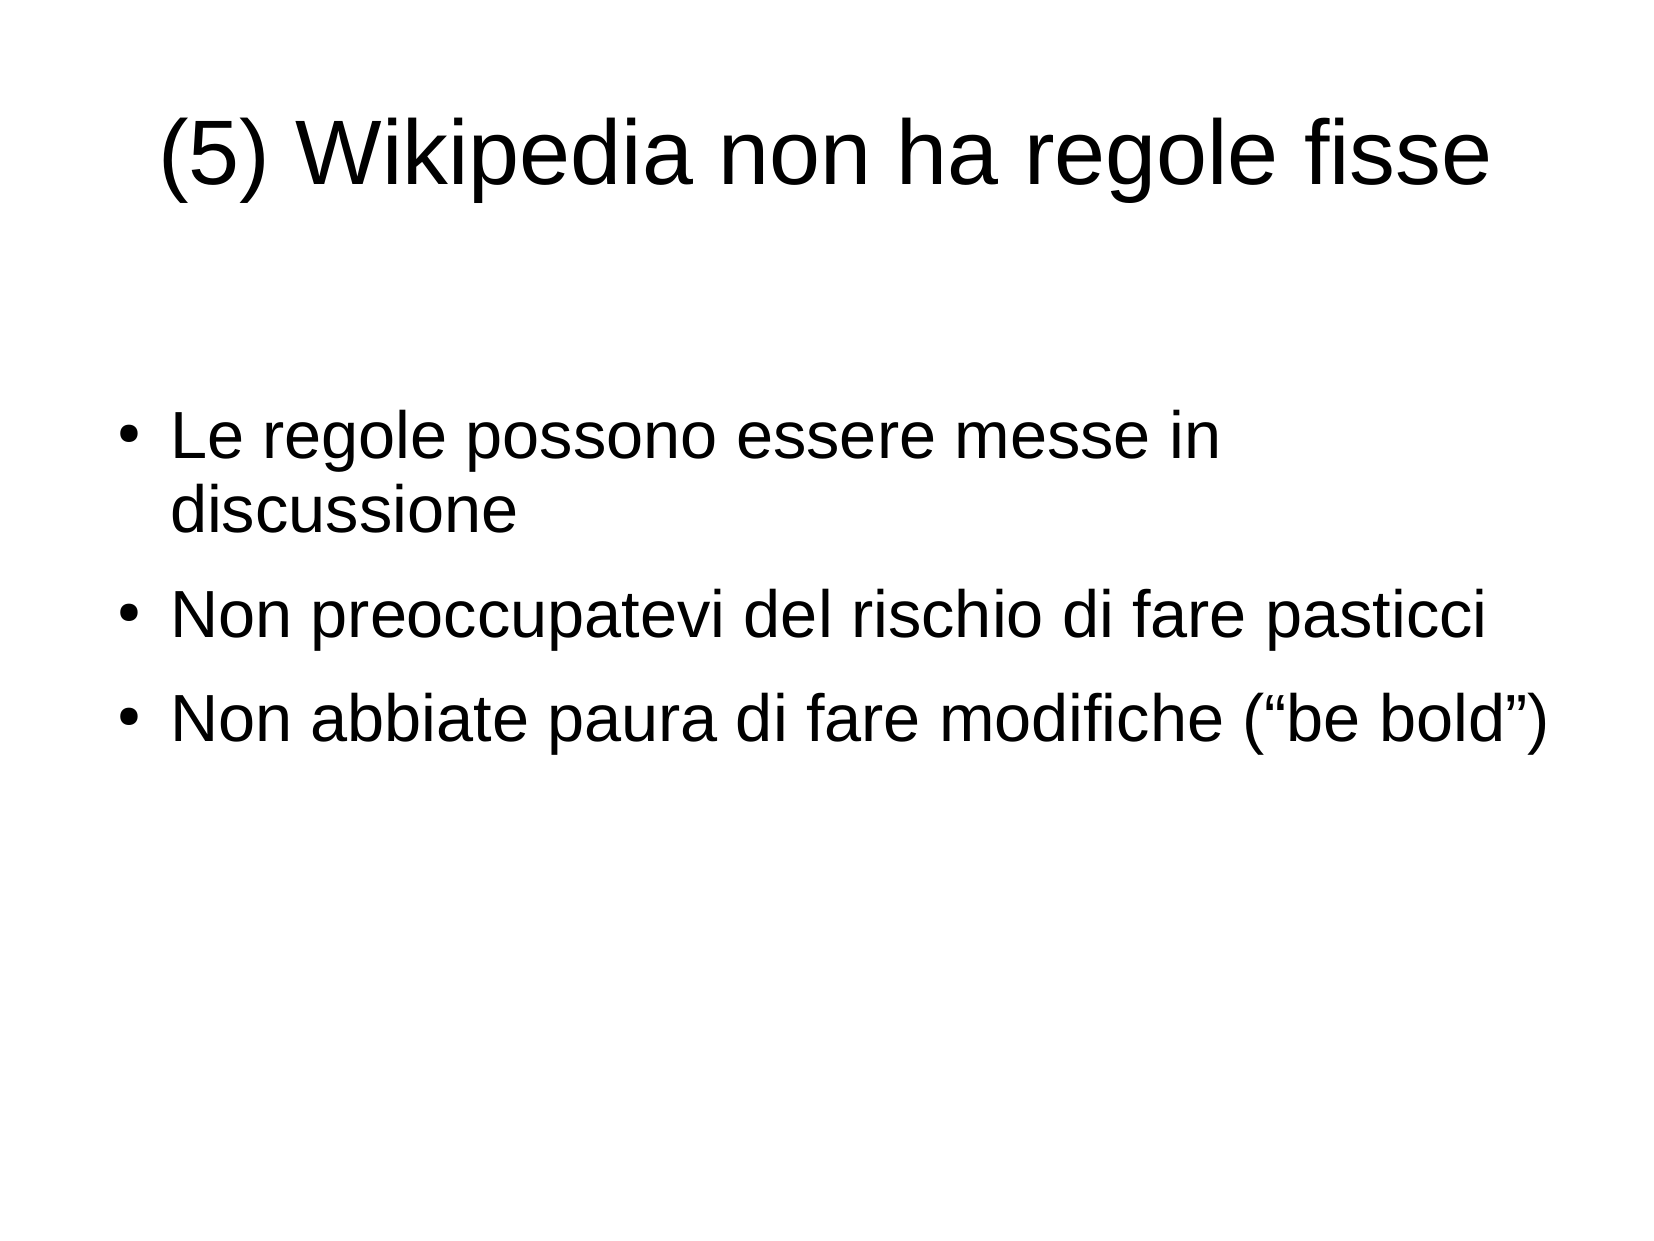

# (5) Wikipedia non ha regole fisse
Le regole possono essere messe in discussione
Non preoccupatevi del rischio di fare pasticci
Non abbiate paura di fare modifiche (“be bold”)